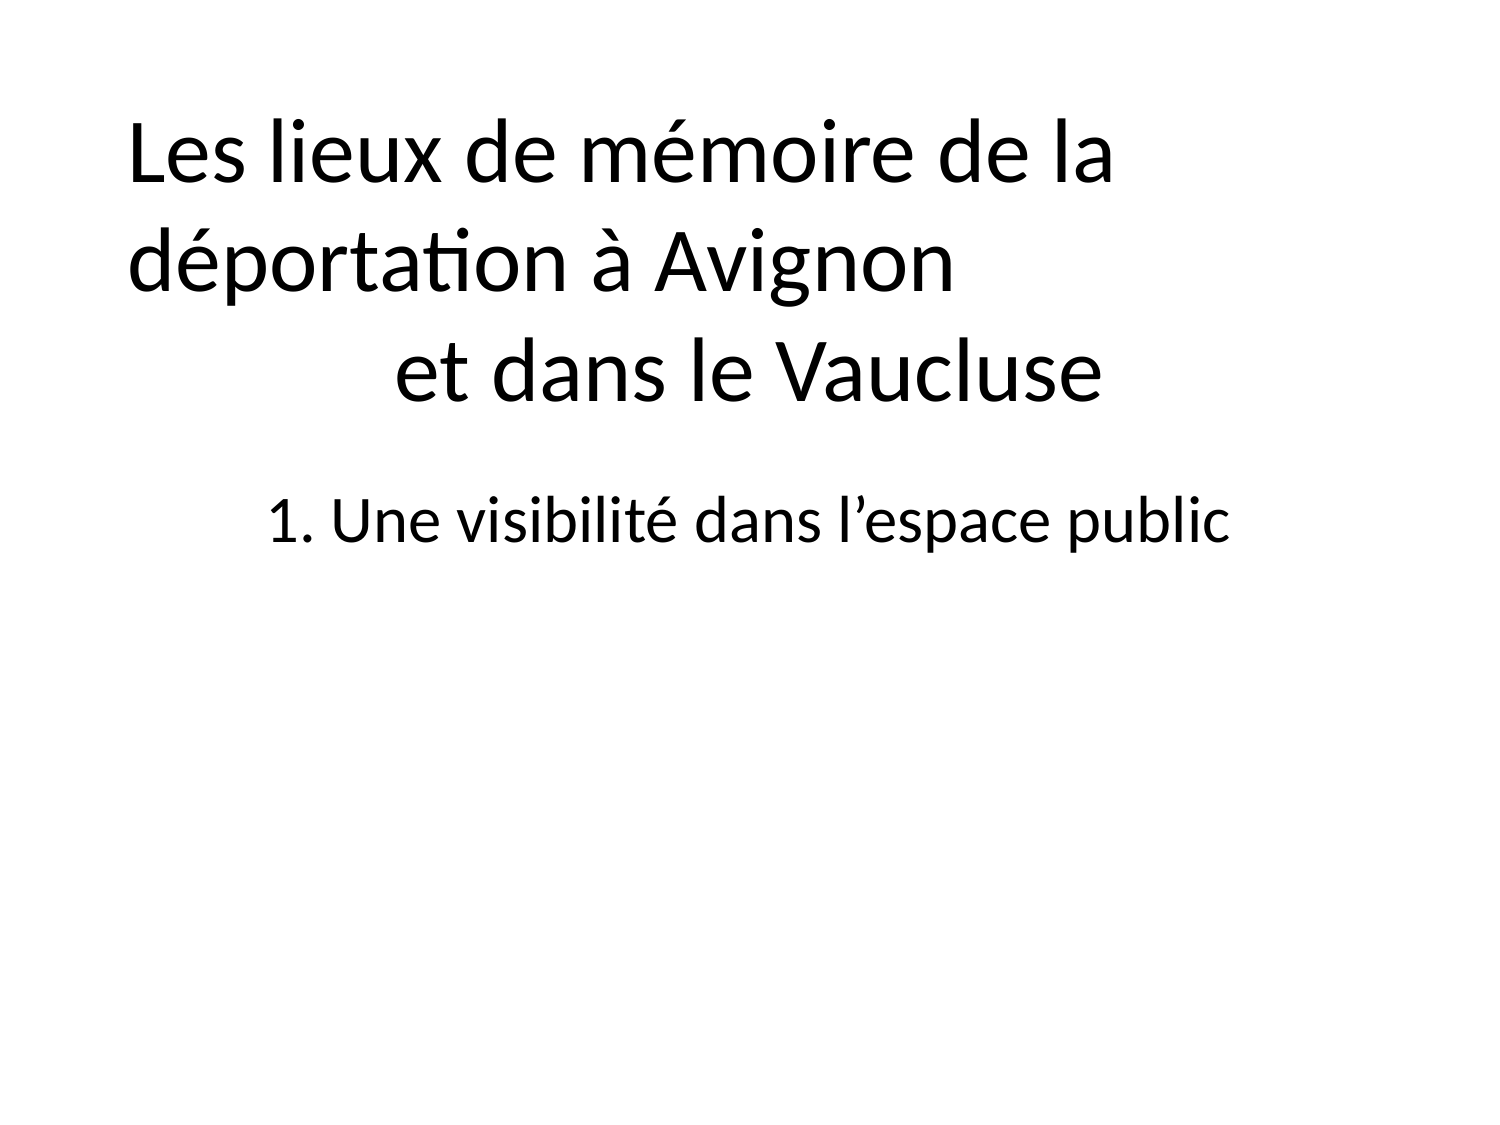

Les lieux de mémoire de la déportation à Avignon
et dans le Vaucluse
1. Une visibilité dans l’espace public